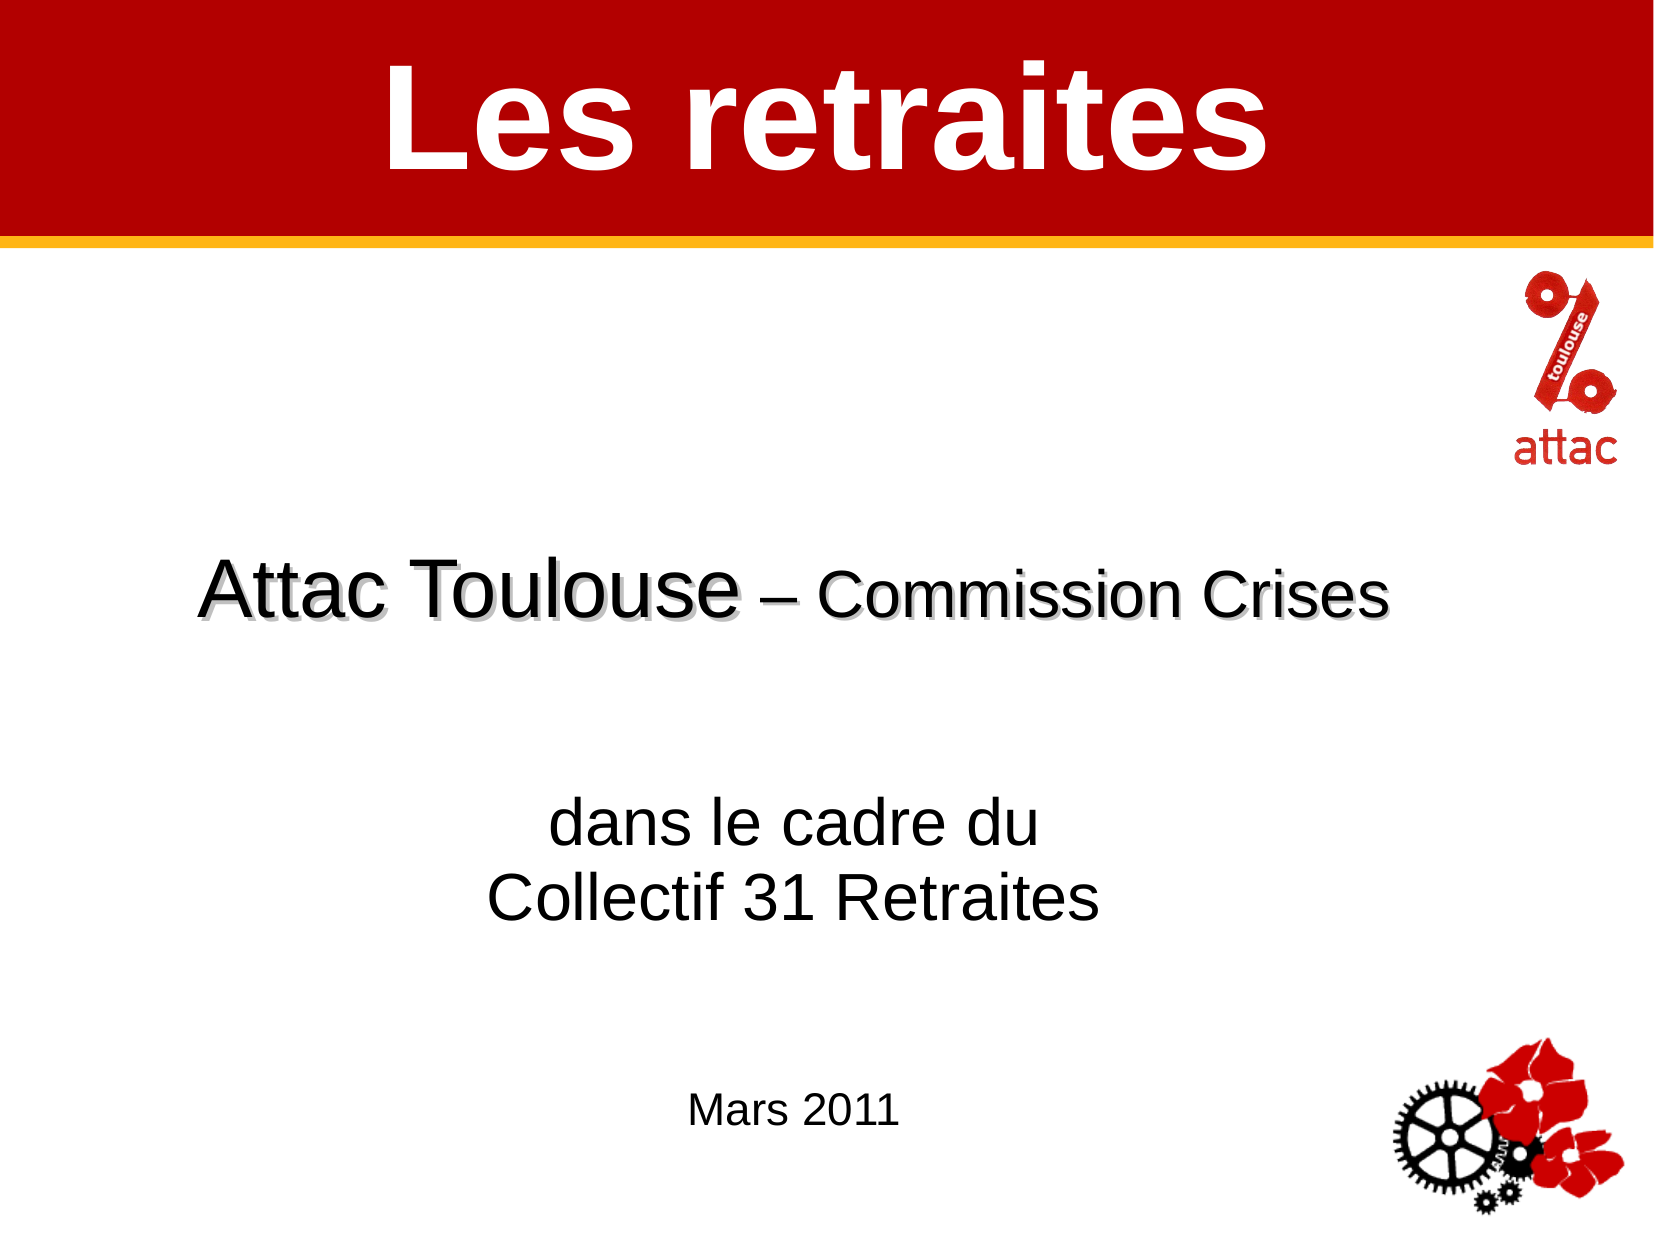

# Les retraites
Attac Toulouse – Commission Crises
dans le cadre du
Collectif 31 Retraites
Mars 2011